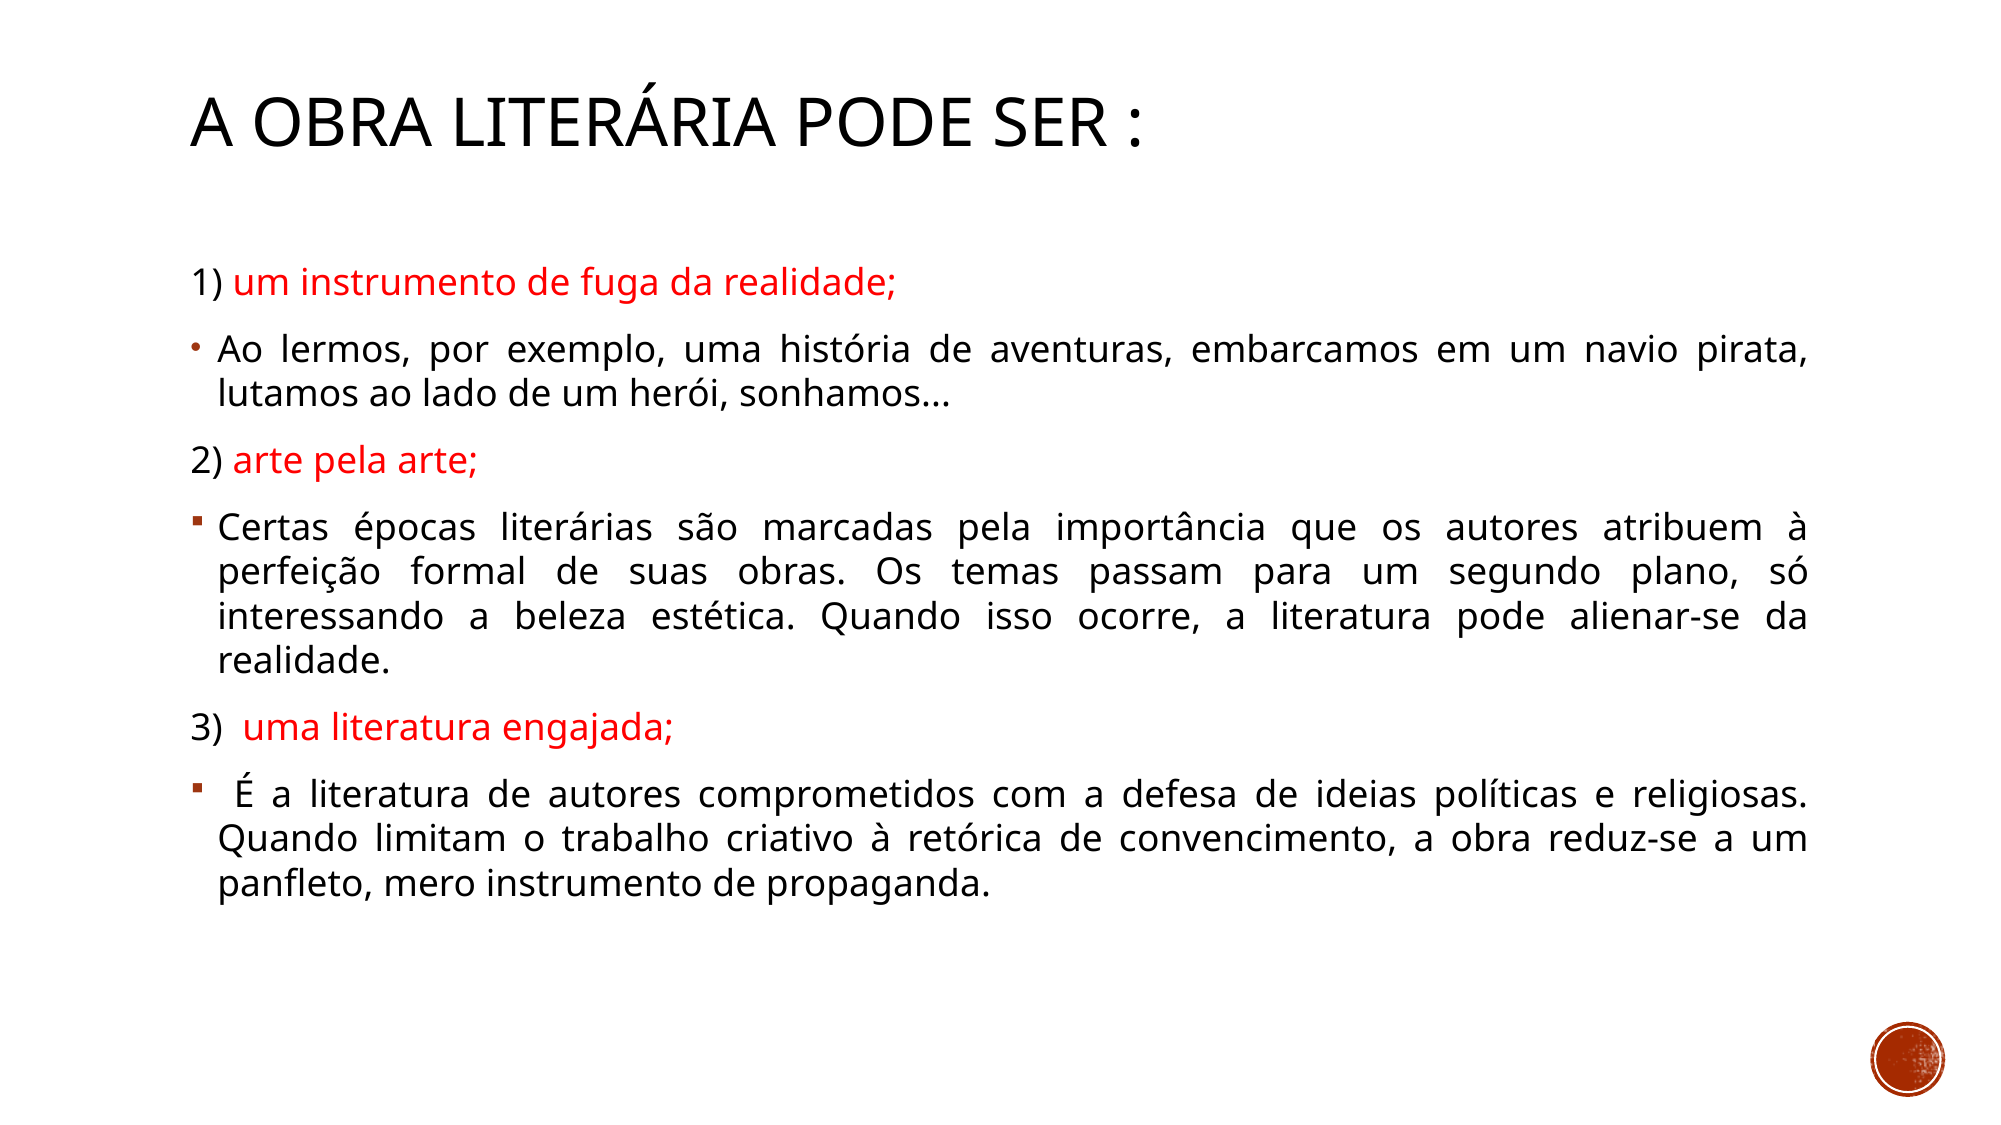

# A OBRA LITERÁRIA PODE SER :
1) um instrumento de fuga da realidade;
Ao lermos, por exemplo, uma história de aventuras, embarcamos em um navio pirata, lutamos ao lado de um herói, sonhamos...
2) arte pela arte;
Certas épocas literárias são marcadas pela importância que os autores atribuem à perfeição formal de suas obras. Os temas passam para um segundo plano, só interessando a beleza estética. Quando isso ocorre, a literatura pode alienar-se da realidade.
3) uma literatura engajada;
 É a literatura de autores comprometidos com a defesa de ideias políticas e religiosas. Quando limitam o trabalho criativo à retórica de convencimento, a obra reduz-se a um panfleto, mero instrumento de propaganda.